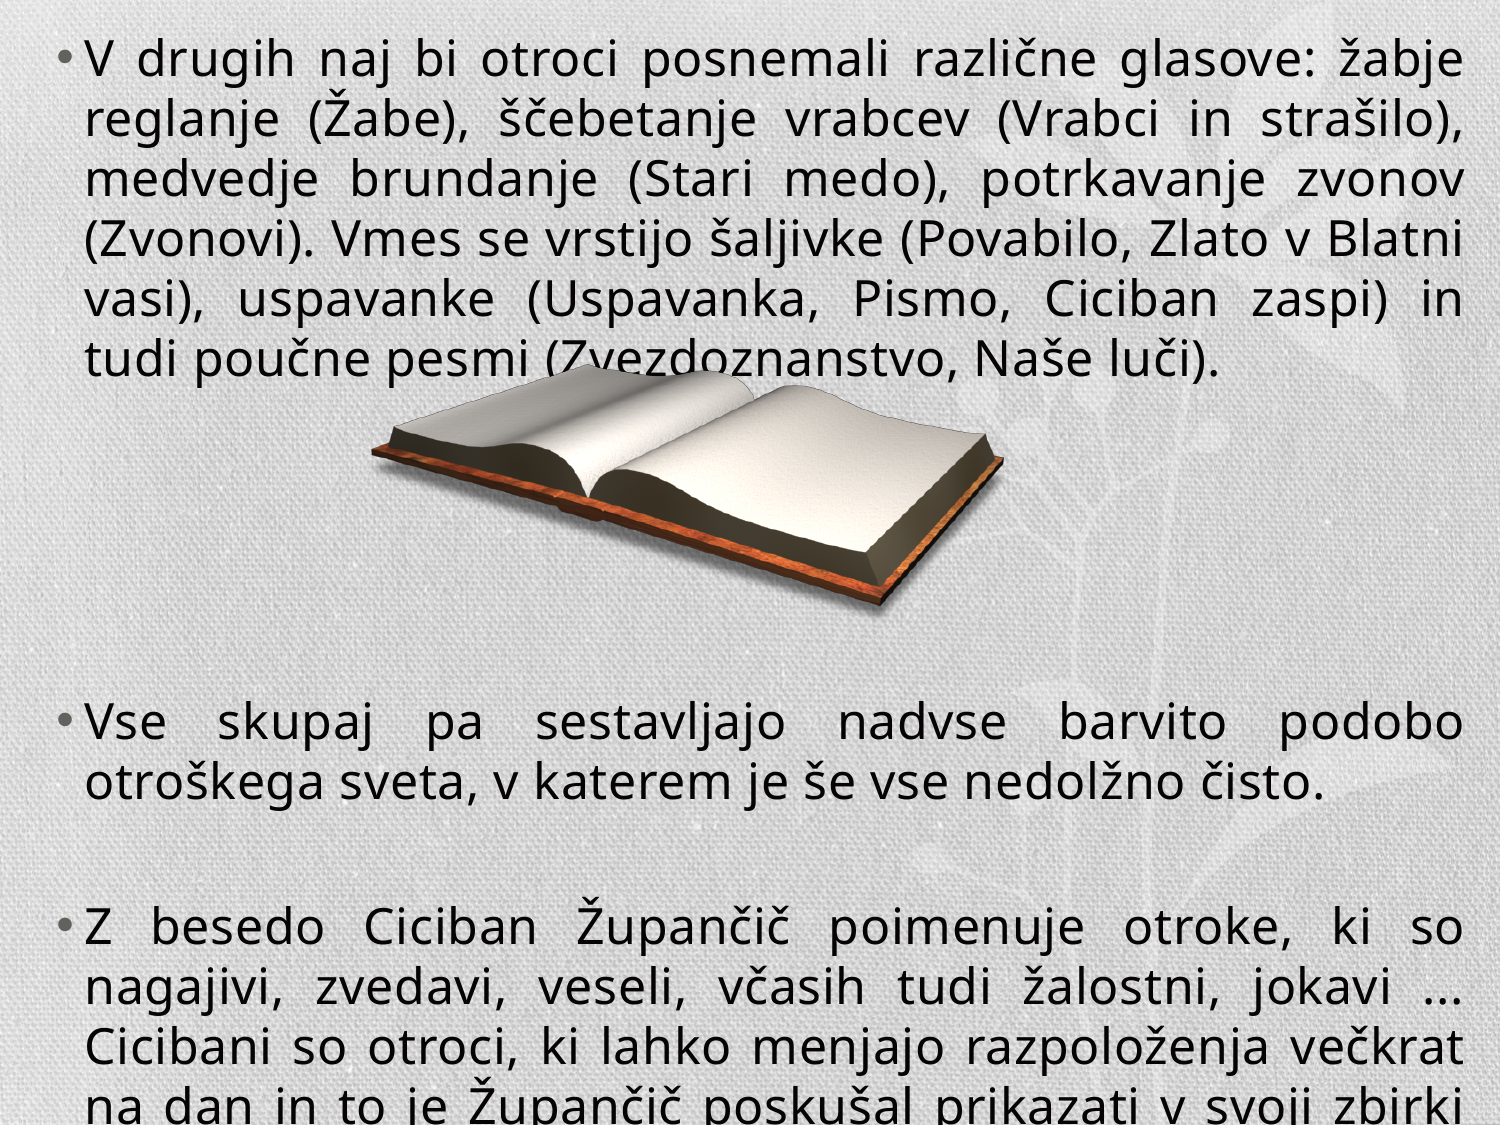

# V drugih naj bi otroci posnemali različne glasove: žabje reglanje (Žabe), ščebetanje vrabcev (Vrabci in strašilo), medvedje brundanje (Stari medo), potrkavanje zvonov (Zvonovi). Vmes se vrstijo šaljivke (Povabilo, Zlato v Blatni vasi), uspavanke (Uspavanka, Pismo, Ciciban zaspi) in tudi poučne pesmi (Zvezdoznanstvo, Naše luči).
Vse skupaj pa sestavljajo nadvse barvito podobo otroškega sveta, v katerem je še vse nedolžno čisto.
Z besedo Ciciban Župančič poimenuje otroke, ki so nagajivi, zvedavi, veseli, včasih tudi žalostni, jokavi ... Cicibani so otroci, ki lahko menjajo razpoloženja večkrat na dan in to je Župančič poskušal prikazati v svoji zbirki pesmi